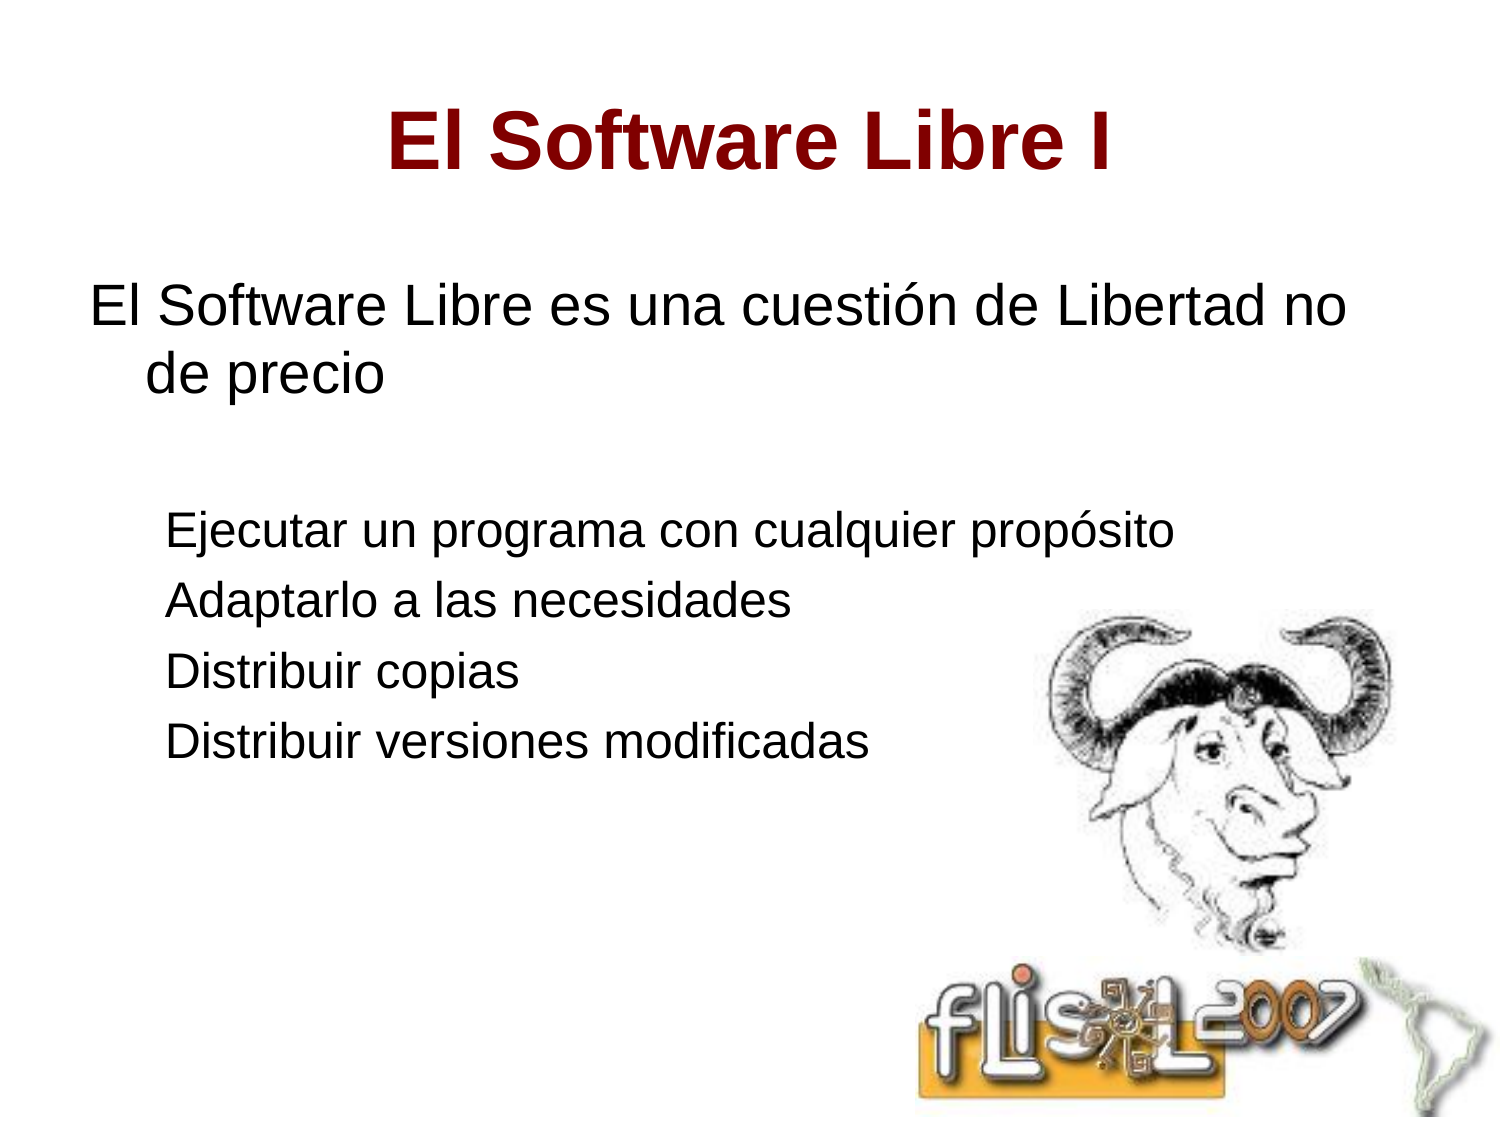

# El Software Libre I
El Software Libre es una cuestión de Libertad no de precio
Ejecutar un programa con cualquier propósito
Adaptarlo a las necesidades
Distribuir copias
Distribuir versiones modificadas